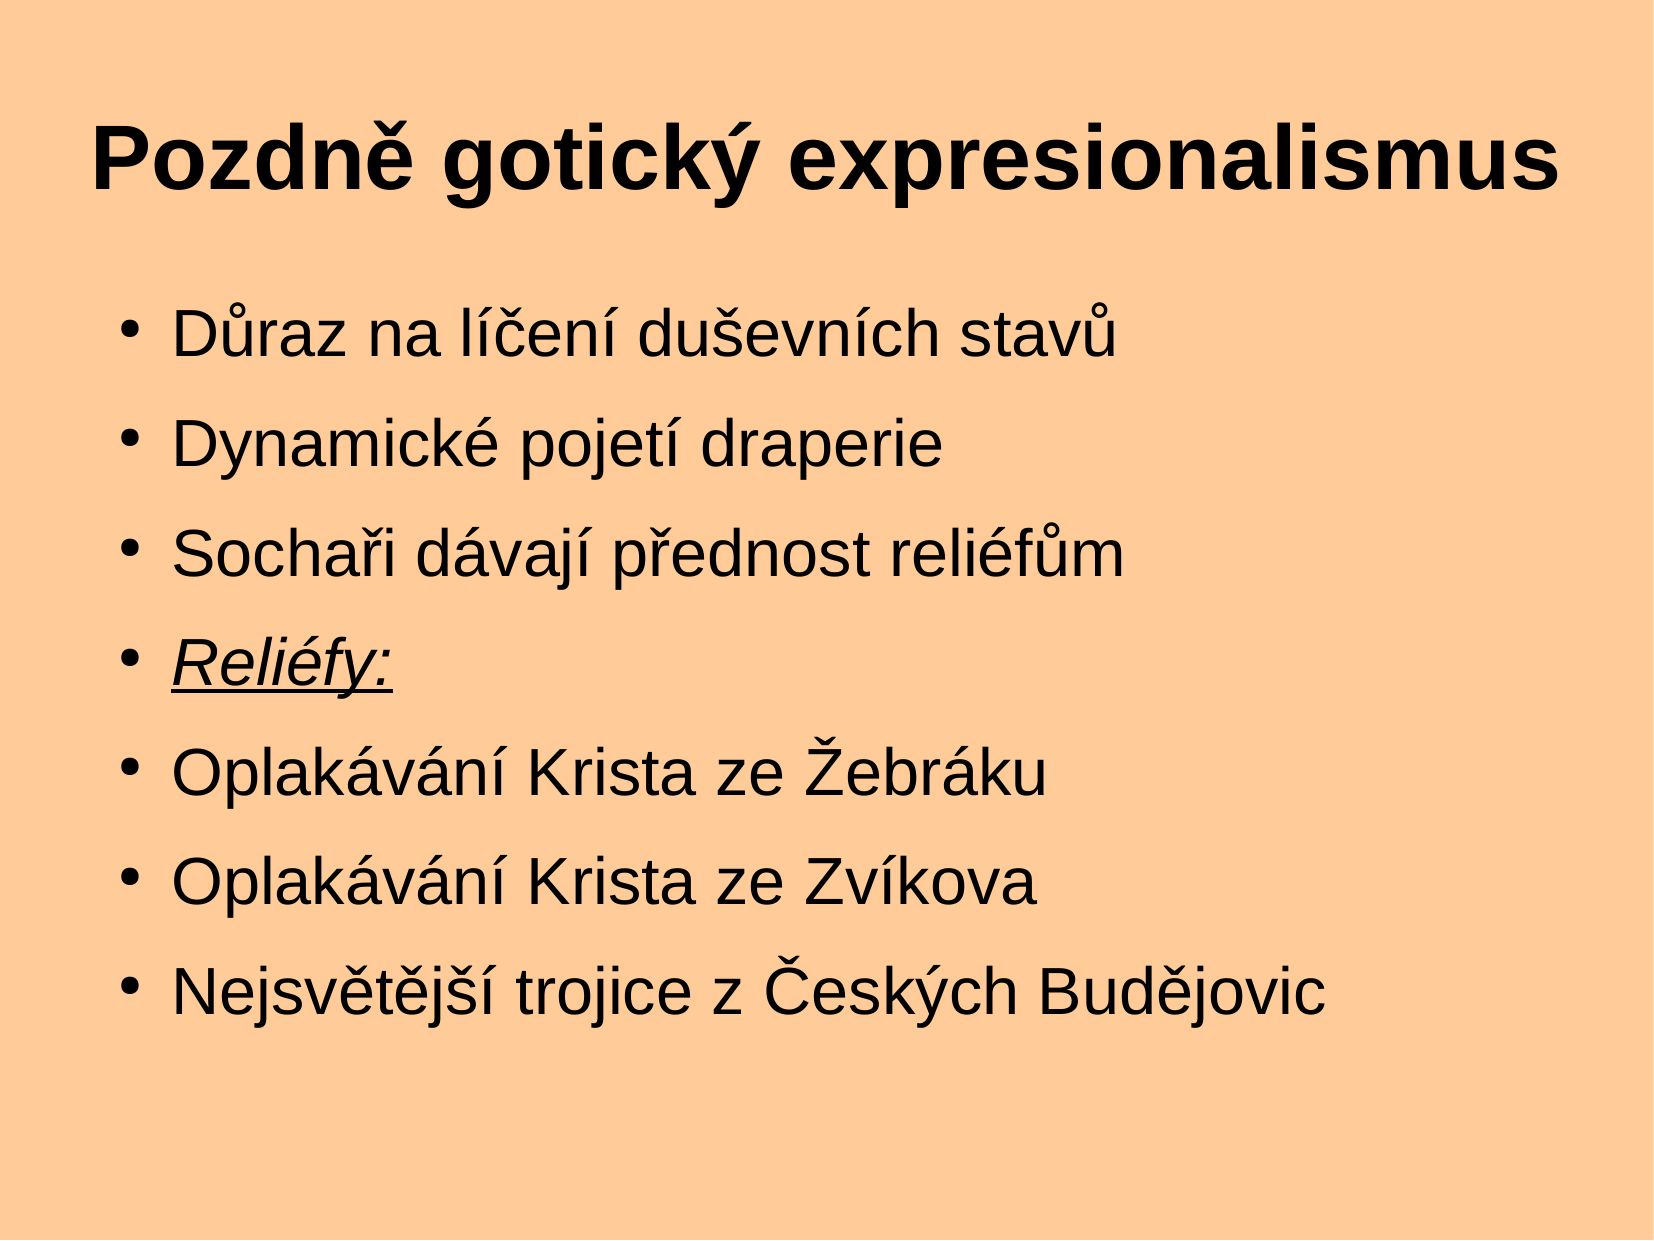

# Pozdně gotický expresionalismus
Důraz na líčení duševních stavů
Dynamické pojetí draperie
Sochaři dávají přednost reliéfům
Reliéfy:
Oplakávání Krista ze Žebráku
Oplakávání Krista ze Zvíkova
Nejsvětější trojice z Českých Budějovic